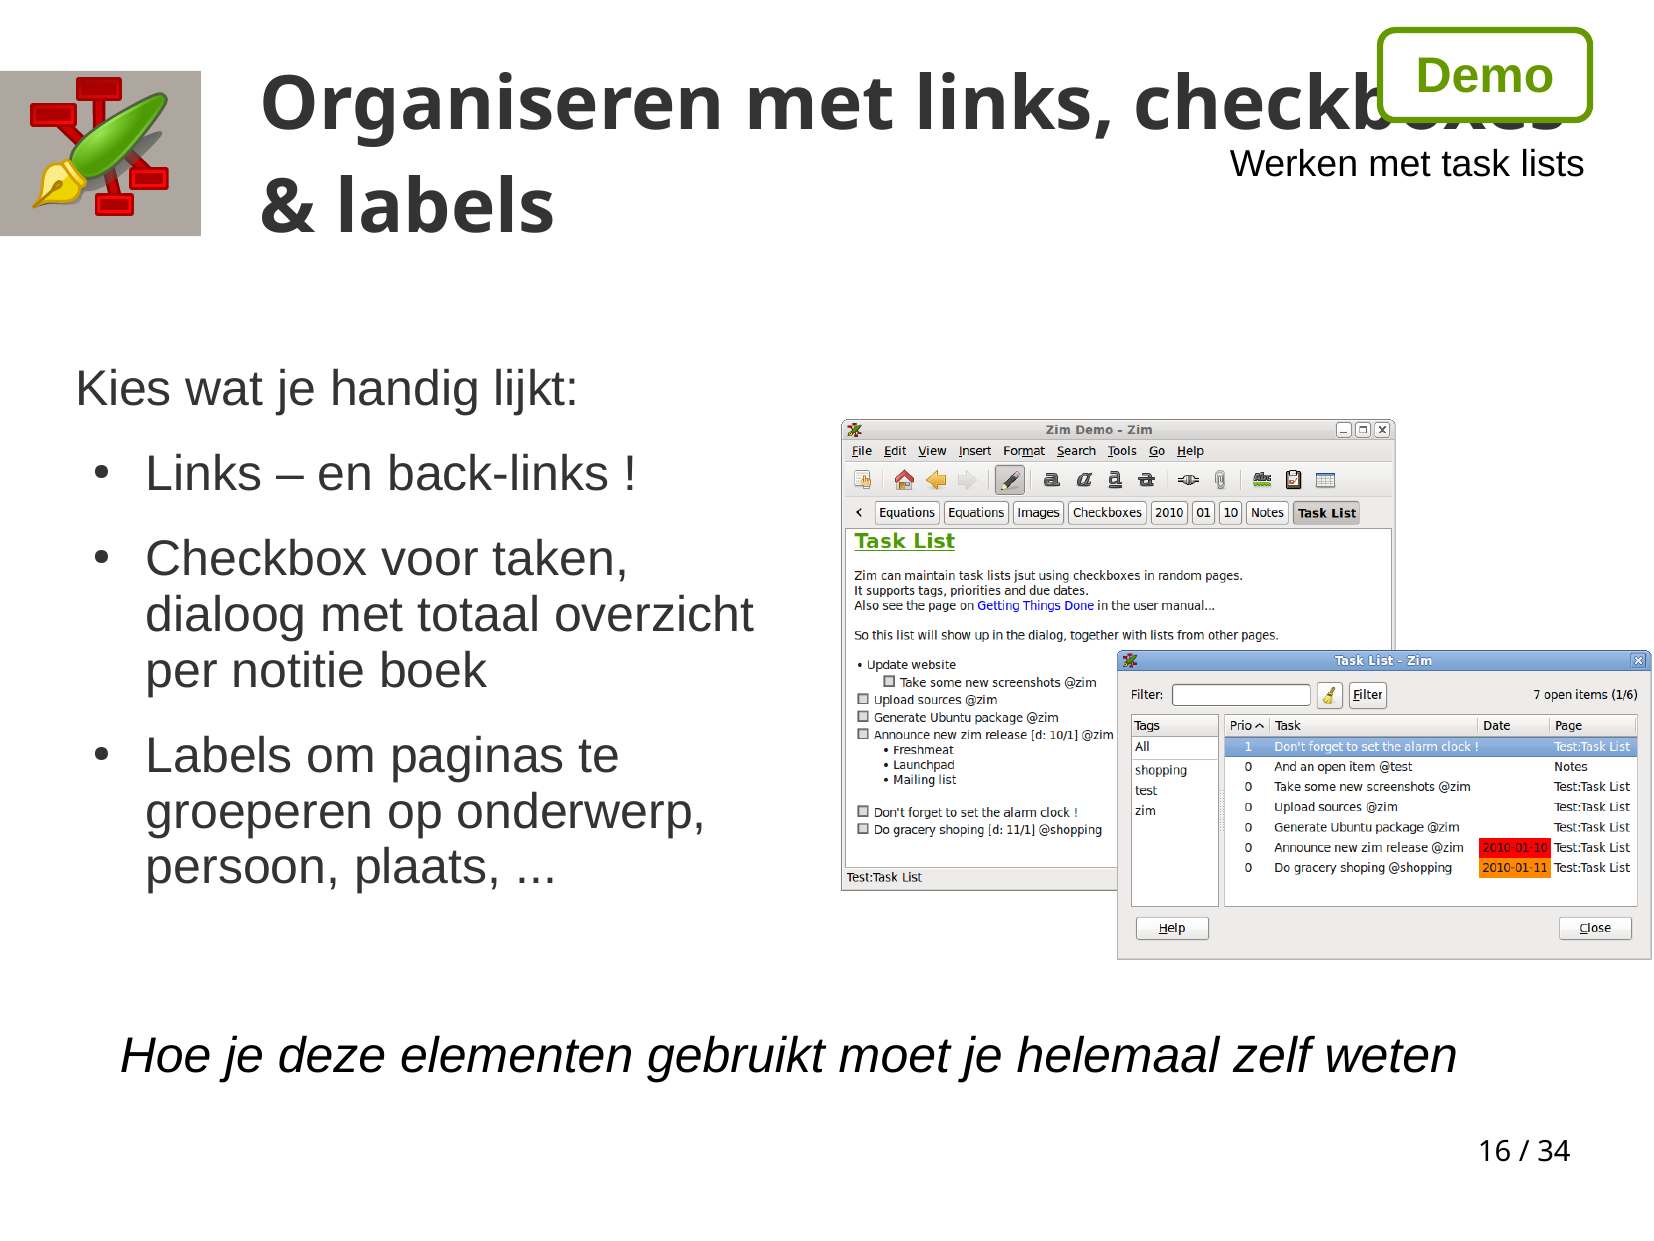

Demo
# Organiseren met links, checkboxes & labels
Werken met task lists
Kies wat je handig lijkt:
Links – en back-links !
Checkbox voor taken, dialoog met totaal overzicht per notitie boek
Labels om paginas te groeperen op onderwerp, persoon, plaats, ...
Hoe je deze elementen gebruikt moet je helemaal zelf weten
16